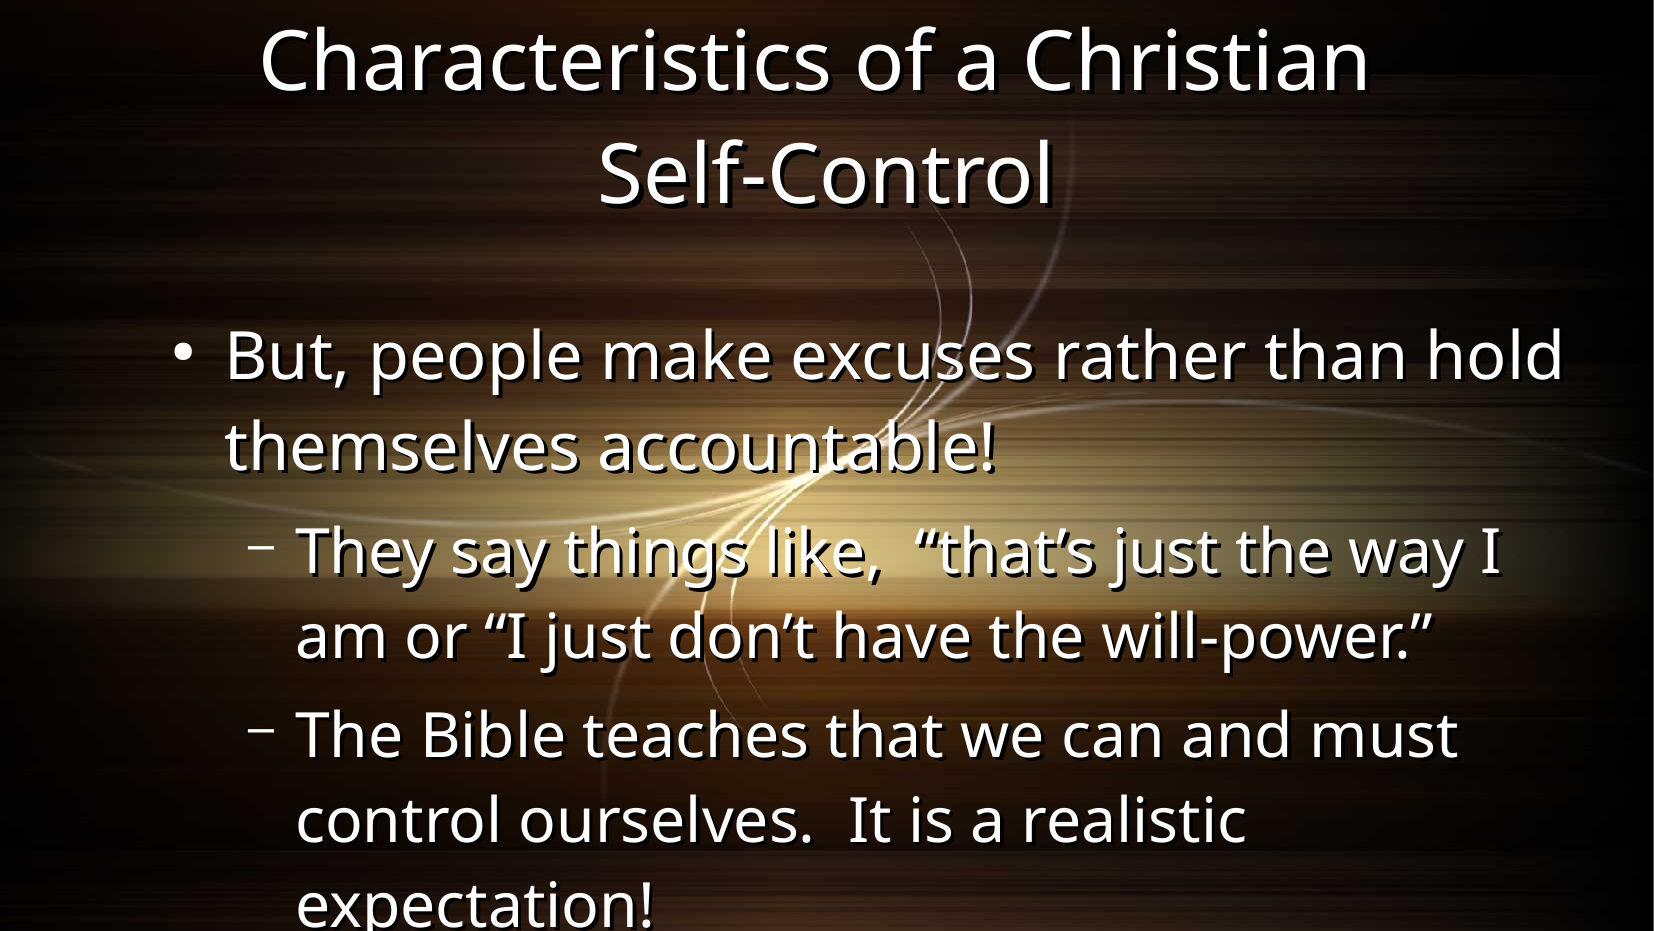

# Characteristics of a Christian Self-Control
But, people make excuses rather than hold themselves accountable!
They say things like, “that’s just the way I am or “I just don’t have the will-power.”
The Bible teaches that we can and must control ourselves. It is a realistic expectation!